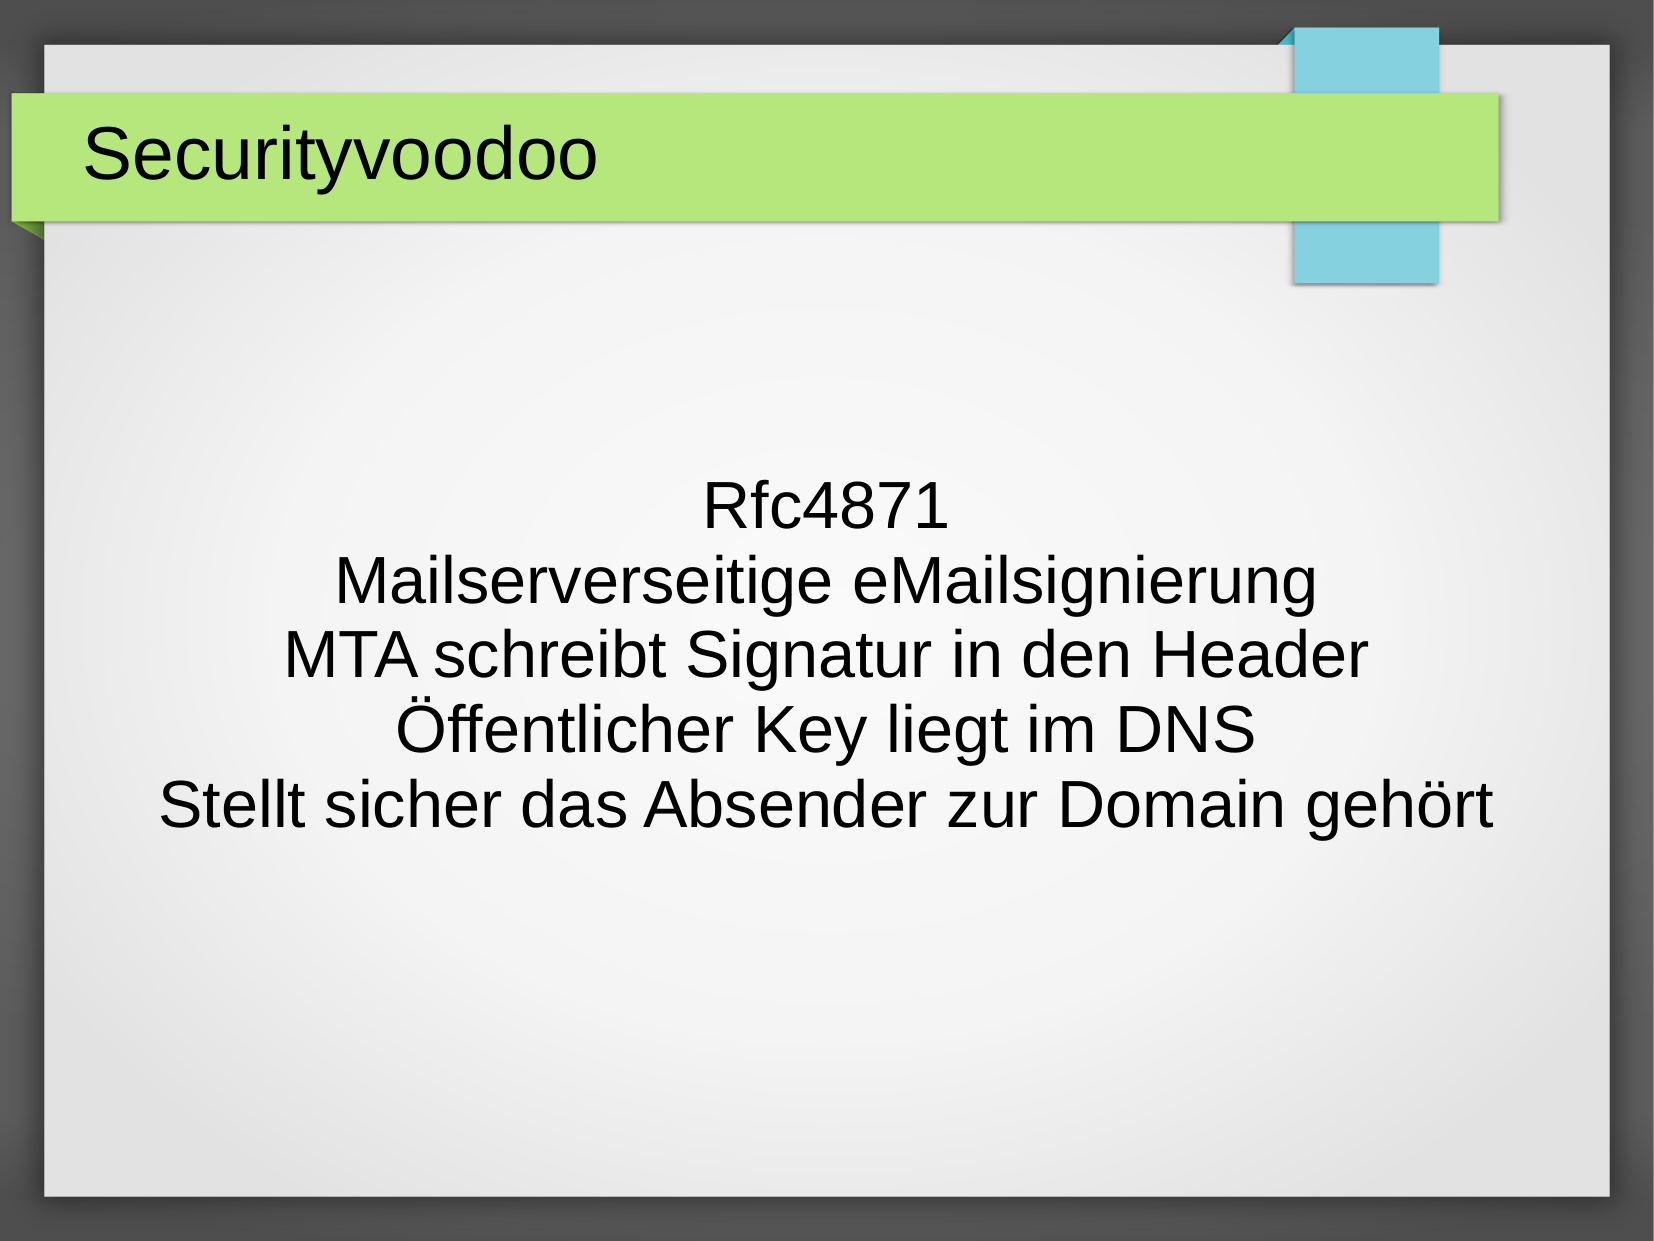

# Securityvoodoo
Rfc4871
Mailserverseitige eMailsignierung
MTA schreibt Signatur in den Header
Öffentlicher Key liegt im DNS
Stellt sicher das Absender zur Domain gehört